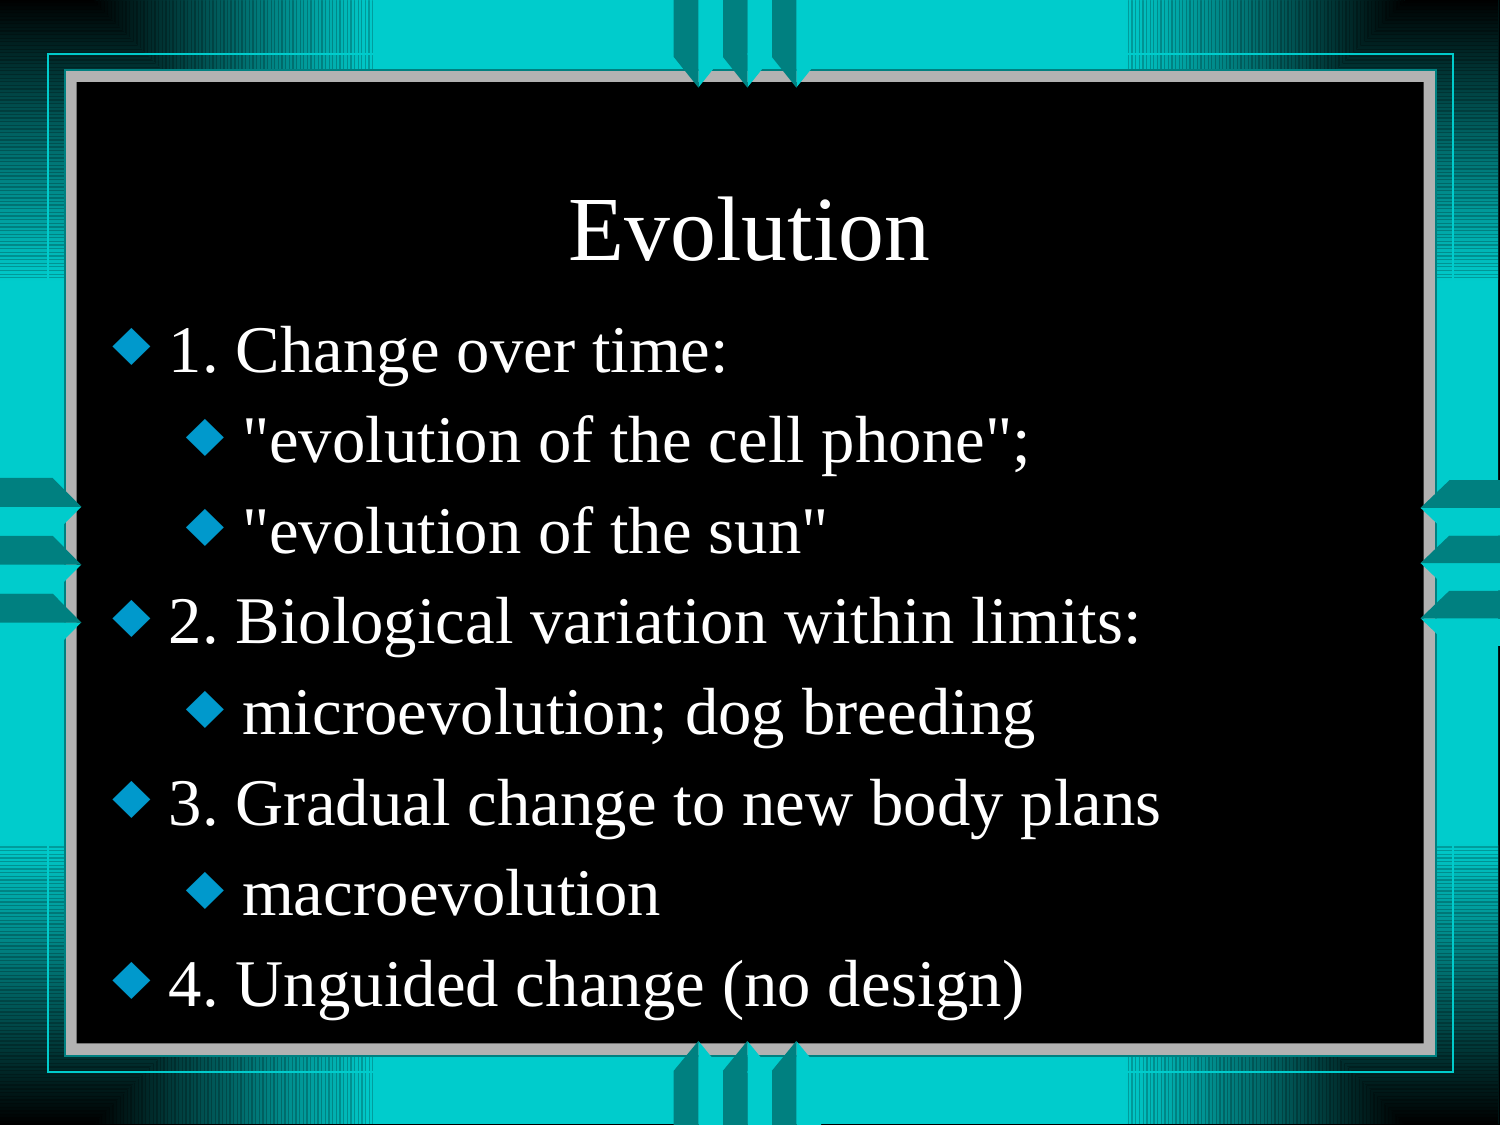

# Evolution
1. Change over time:
"evolution of the cell phone";
"evolution of the sun"
2. Biological variation within limits:
microevolution; dog breeding
3. Gradual change to new body plans
macroevolution
4. Unguided change (no design)